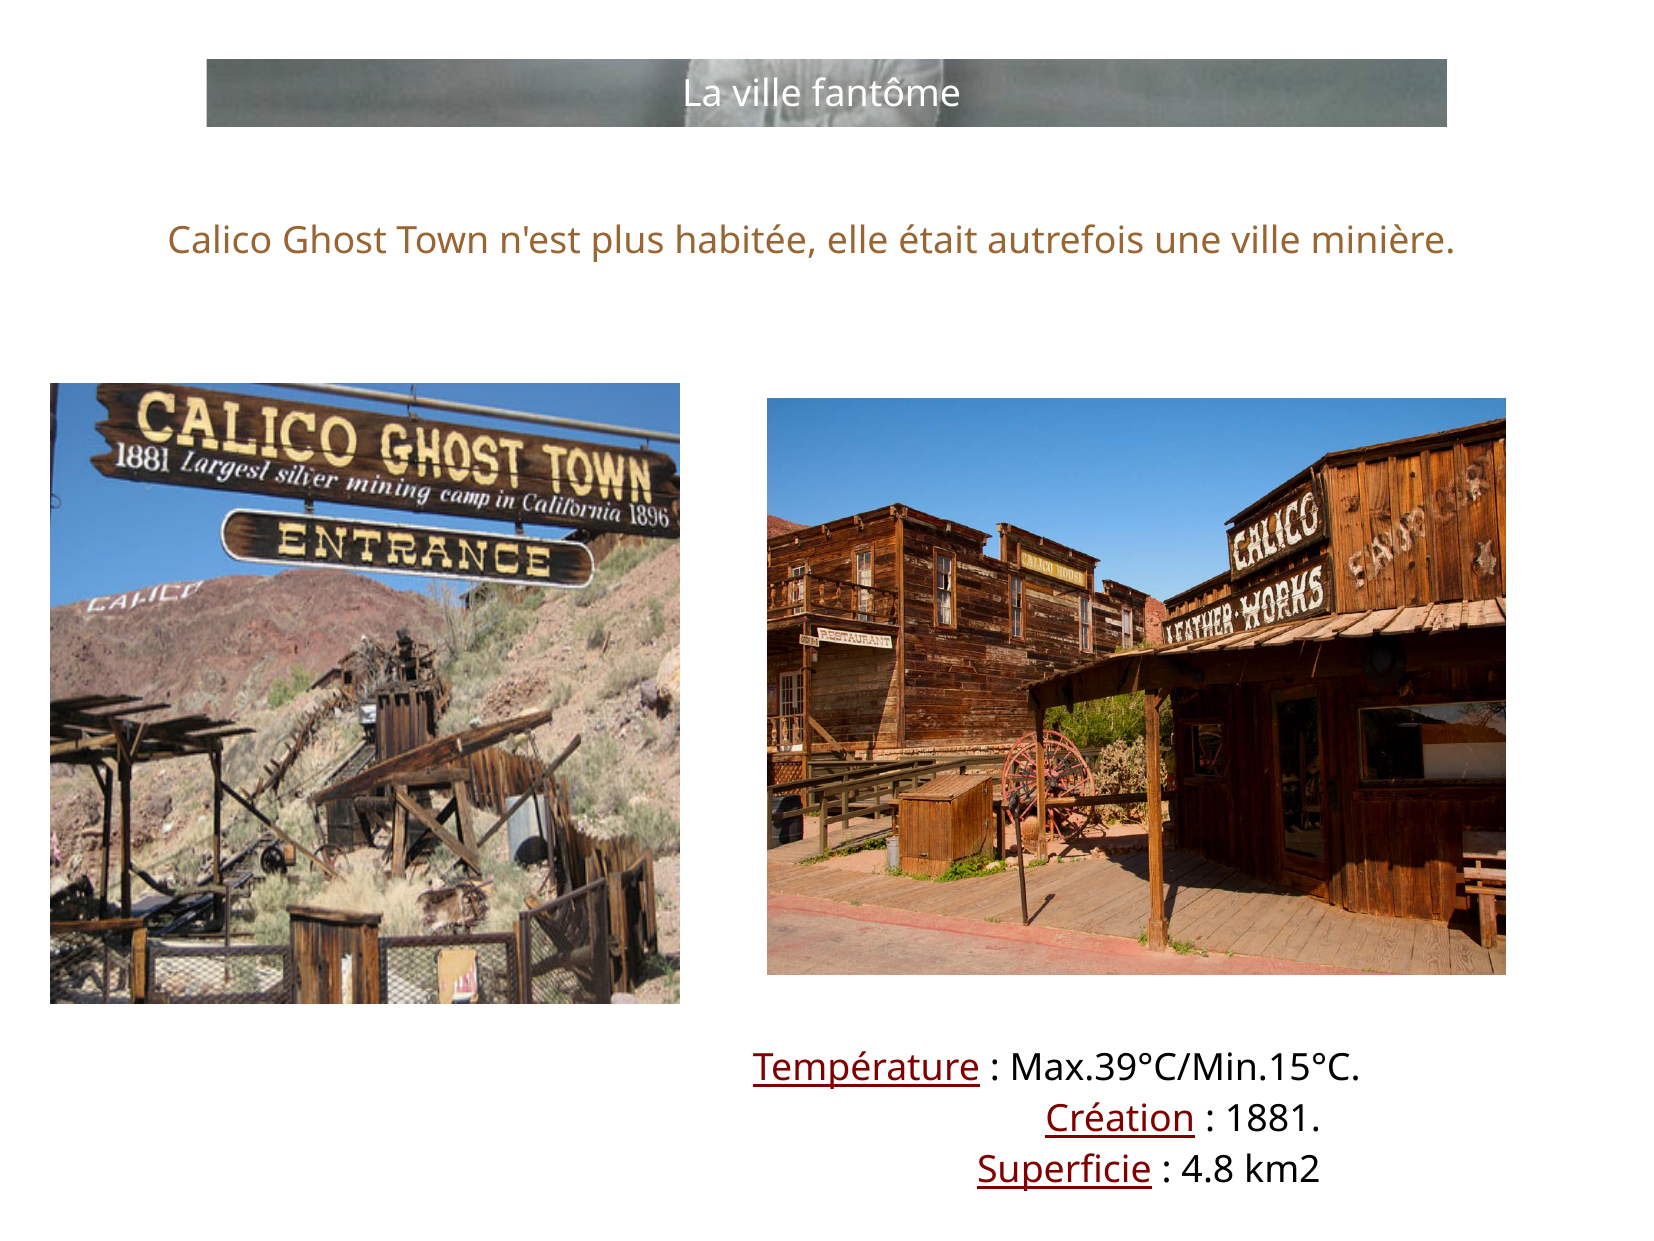

La ville fantôme
Calico Ghost Town n'est plus habitée, elle était autrefois une ville minière.
Température : Max.39°C/Min.15°C.
 Création : 1881.
 Superficie : 4.8 km2